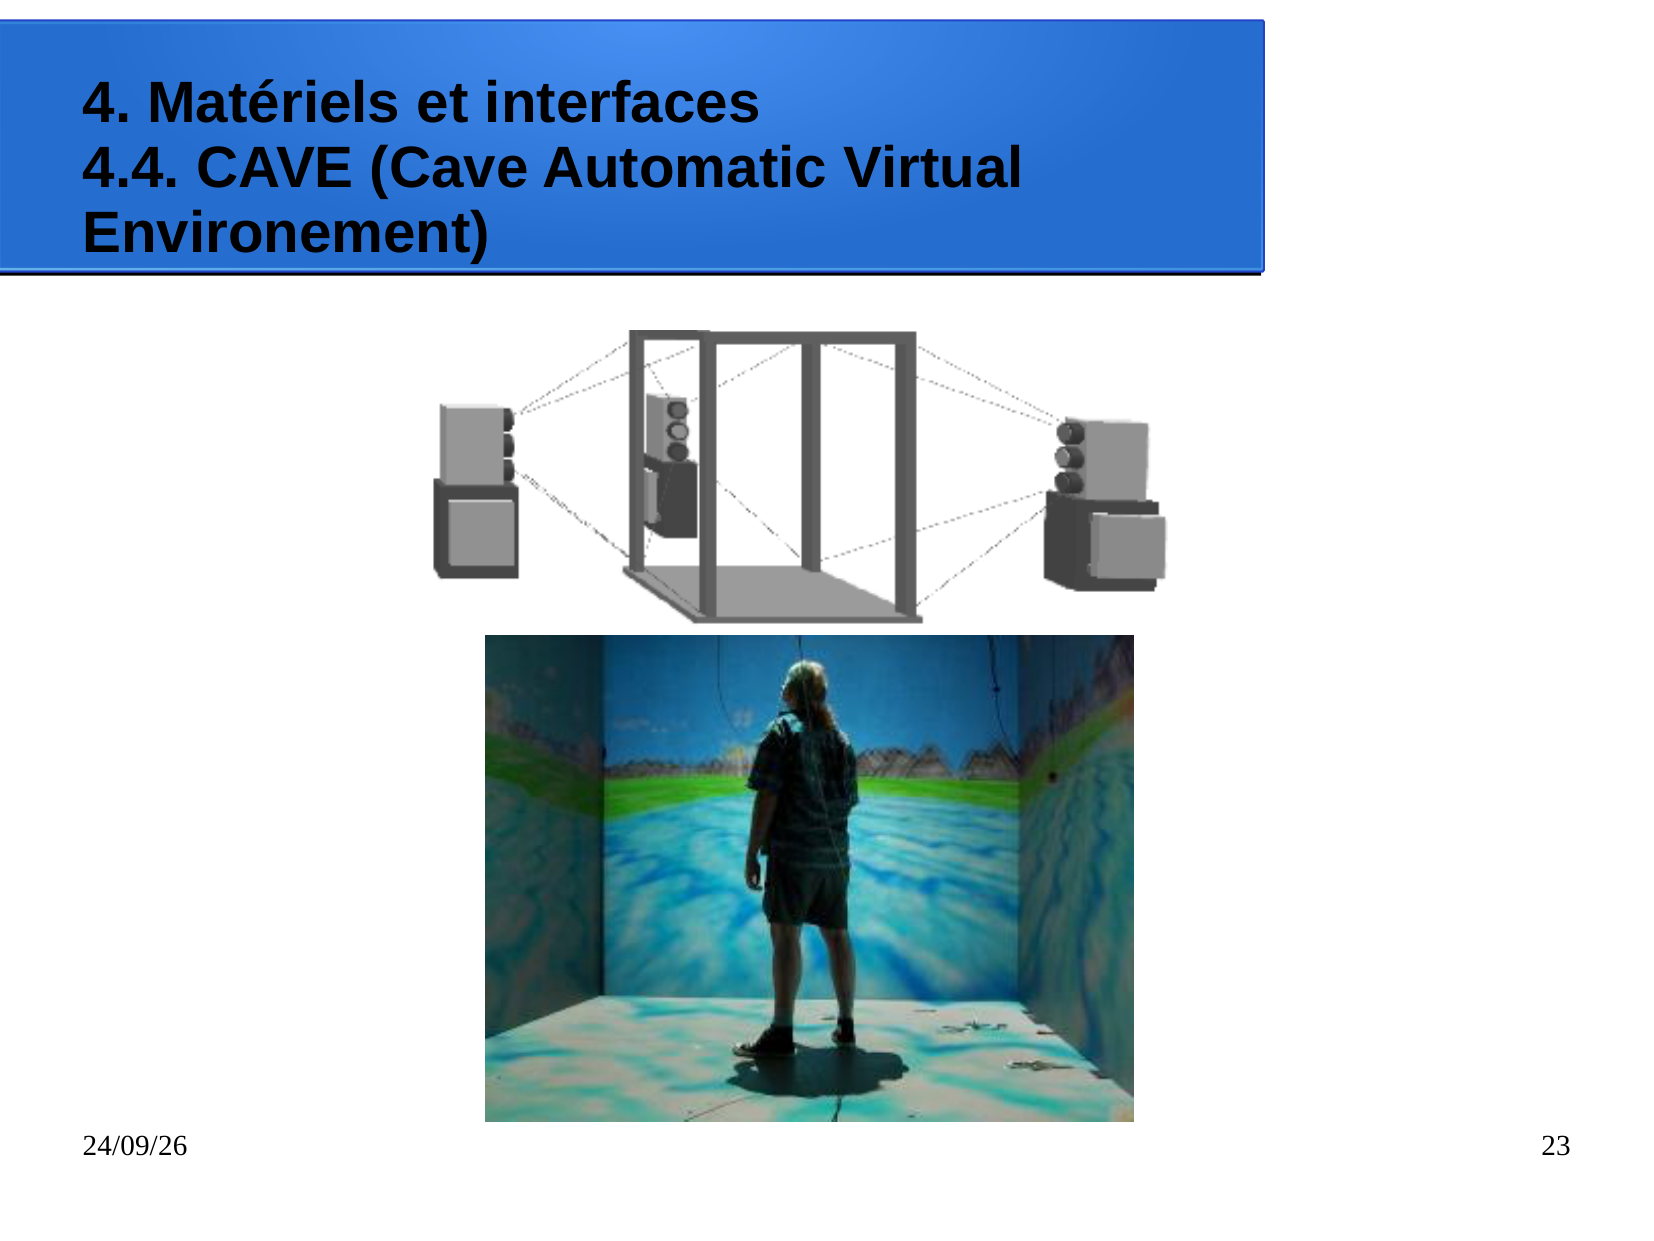

# 4. Matériels et interfaces 4.4. CAVE (Cave Automatic Virtual Environement)
23